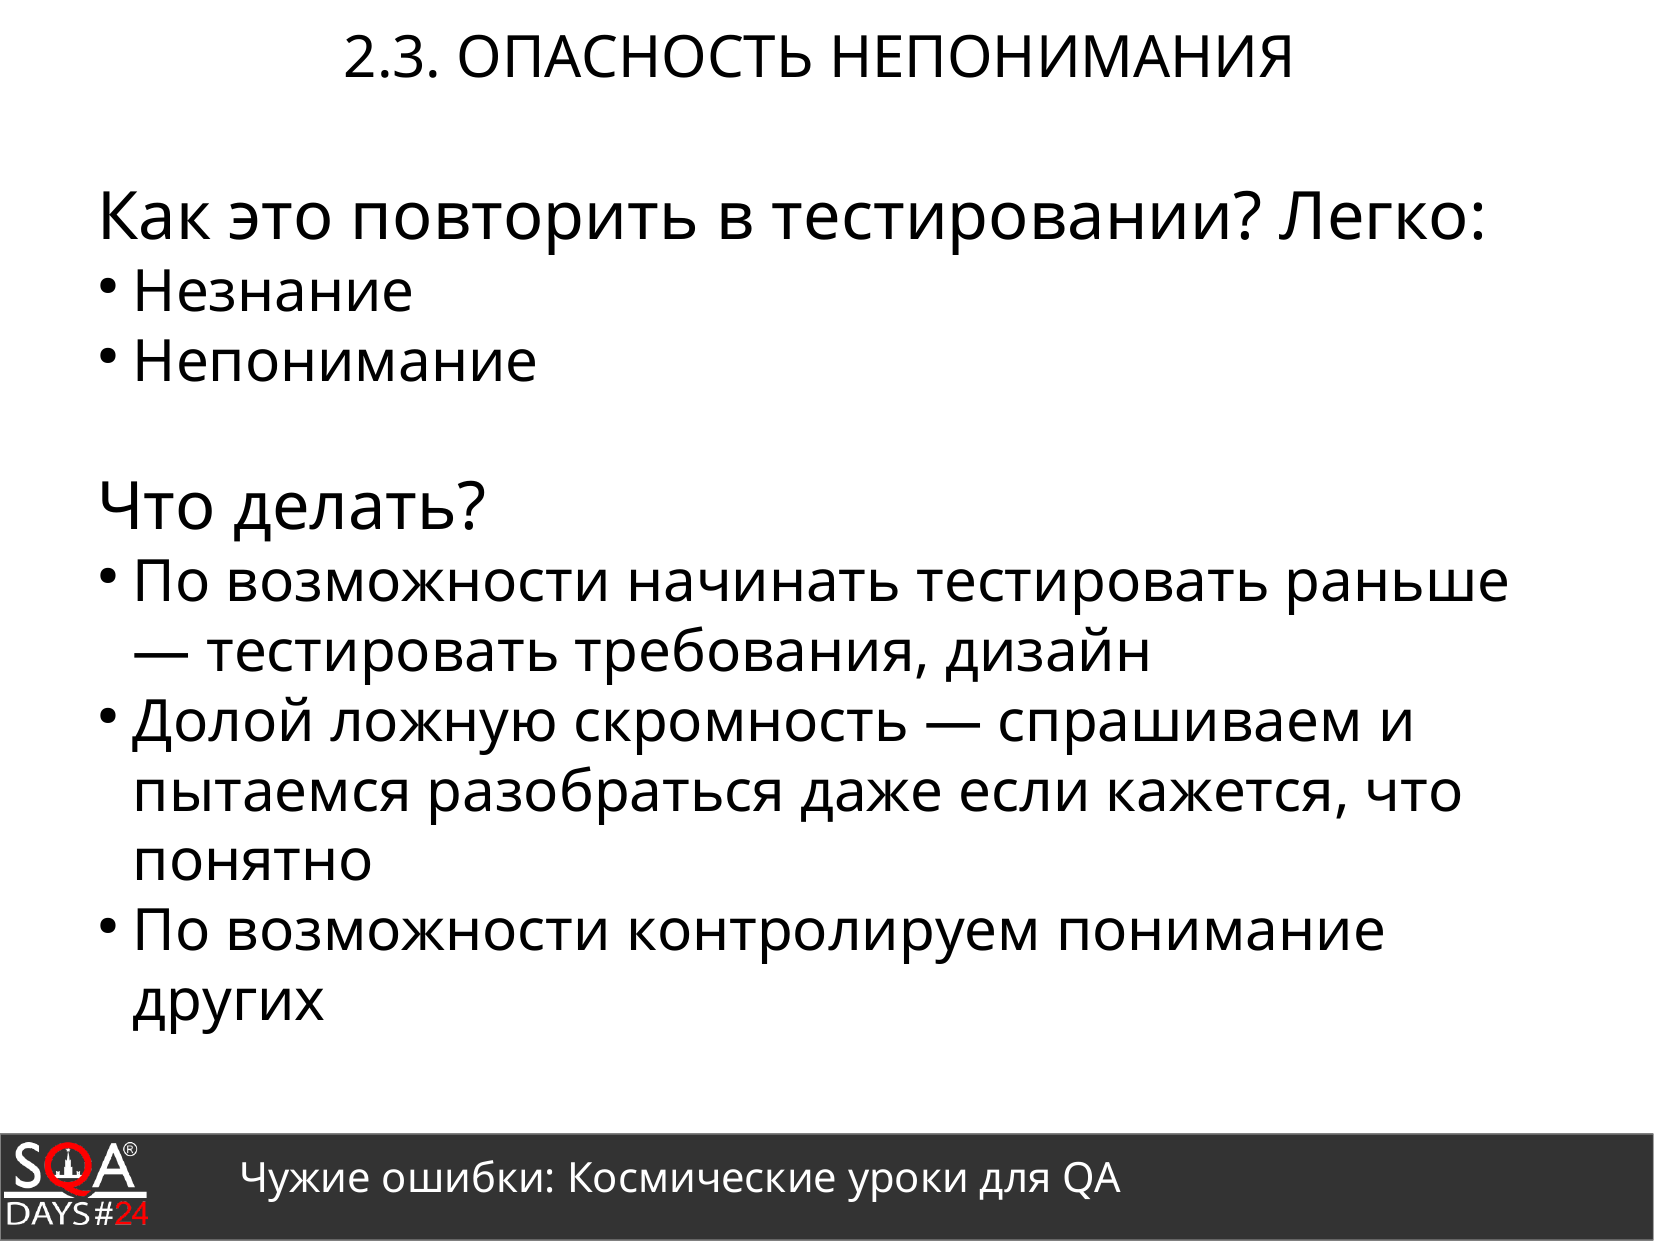

2.3. ОПАСНОСТЬ НЕПОНИМАНИЯ
Как это повторить в тестировании? Легко:
Незнание
Непонимание
Что делать?
По возможности начинать тестировать раньше — тестировать требования, дизайн
Долой ложную скромность — спрашиваем и пытаемся разобраться даже если кажется, что понятно
По возможности контролируем понимание других
Чужие ошибки: Космические уроки для QA